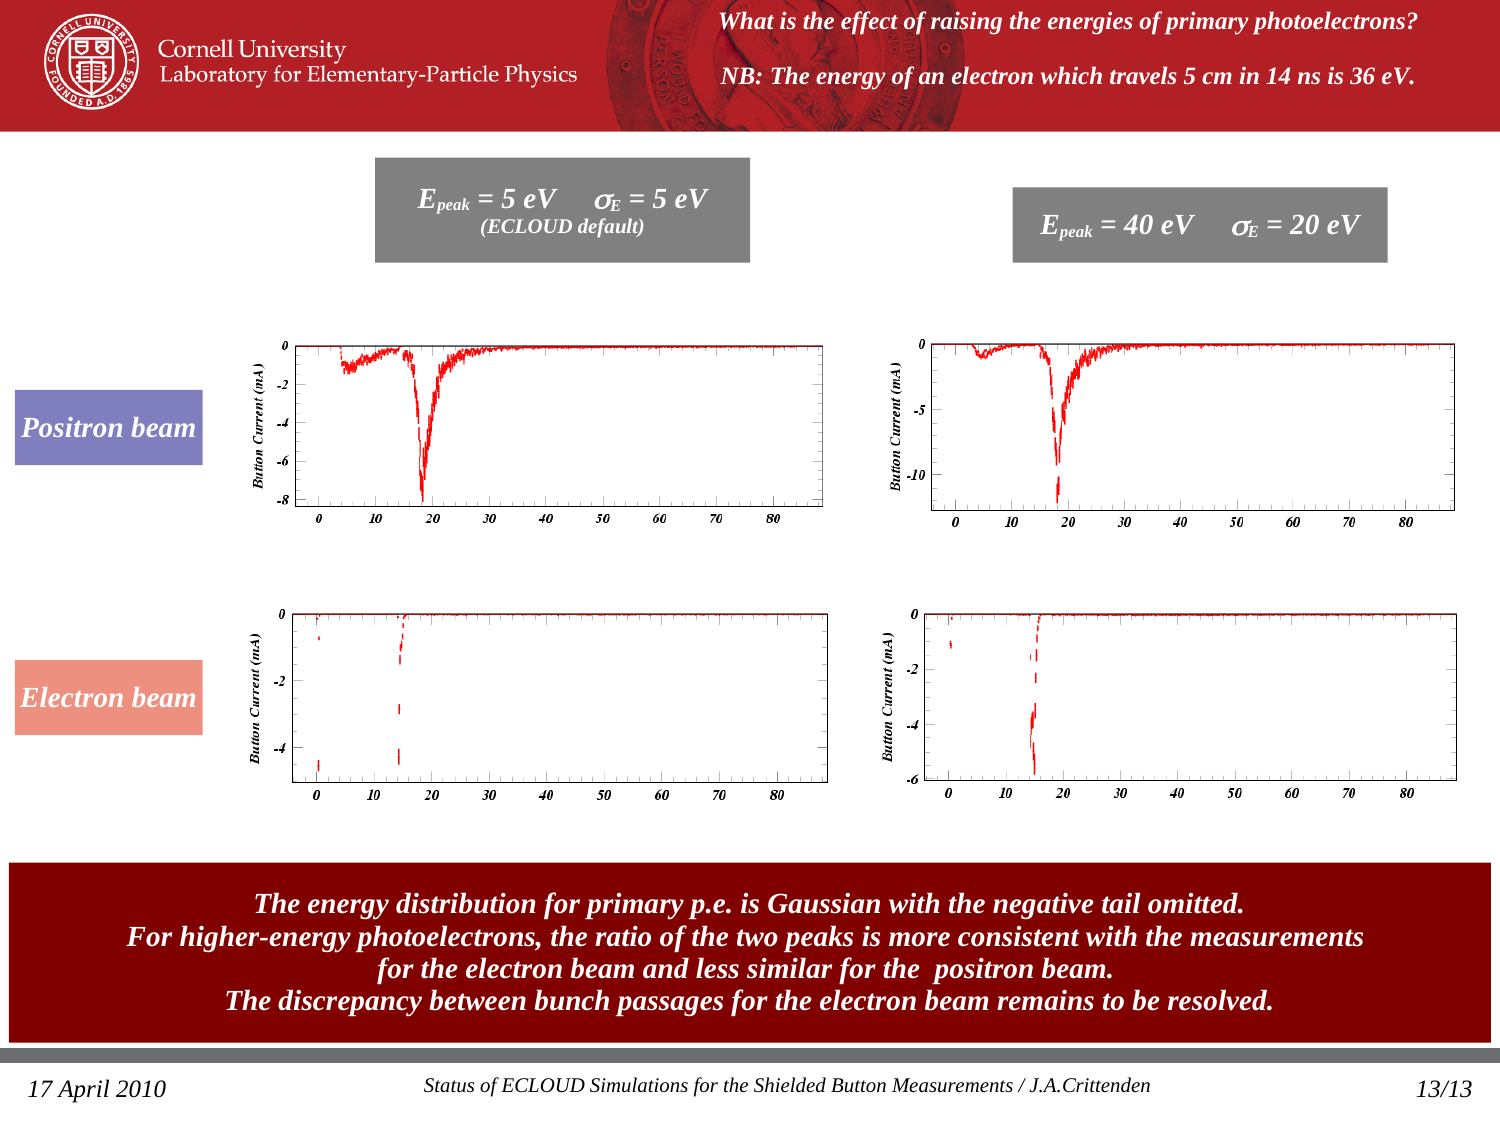

What is the effect of raising the energies of primary photoelectrons?
NB: The energy of an electron which travels 5 cm in 14 ns is 36 eV.
Epeak = 5 eV sE = 5 eV
(ECLOUD default)
Epeak = 40 eV sE = 20 eV
Positron beam
Electron beam
The energy distribution for primary p.e. is Gaussian with the negative tail omitted.
For higher-energy photoelectrons, the ratio of the two peaks is more consistent with the measurements
for the electron beam and less similar for the positron beam.
The discrepancy between bunch passages for the electron beam remains to be resolved.